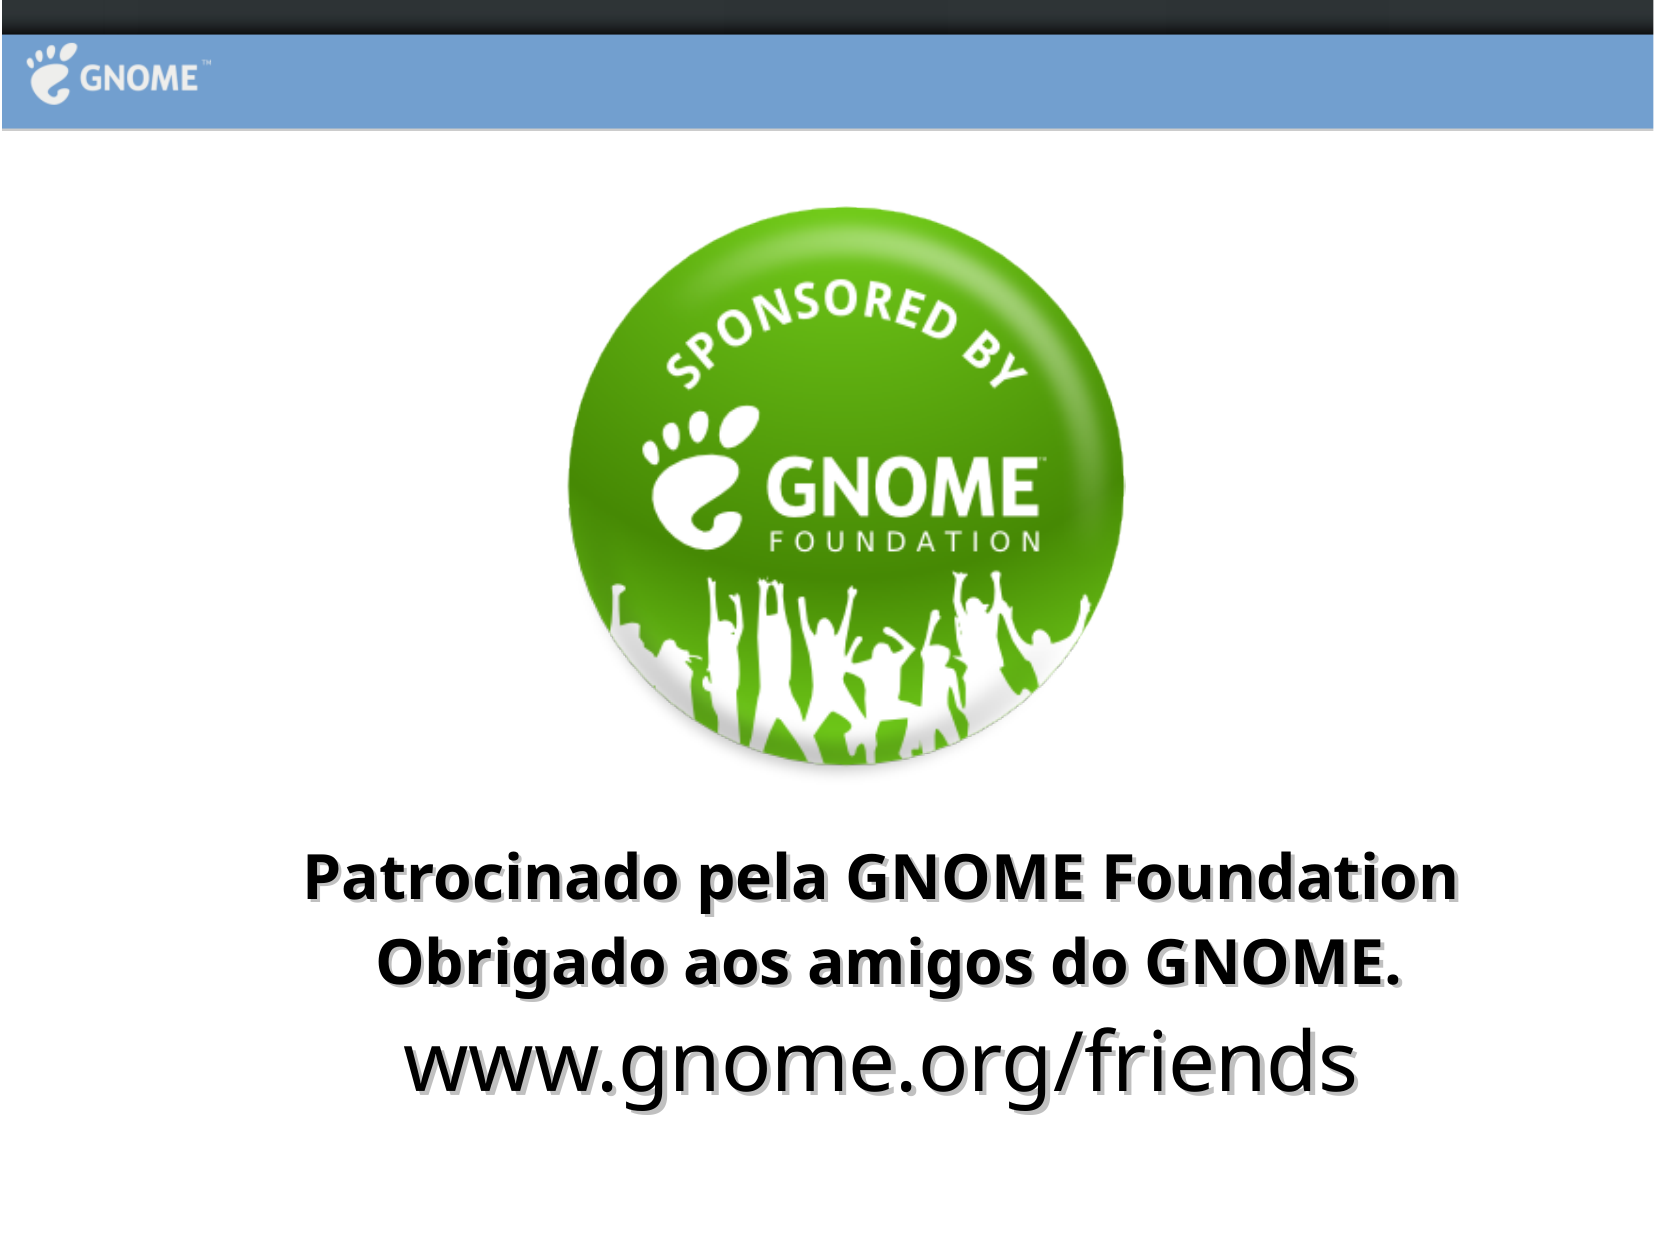

Patrocinado pela GNOME Foundation
 Obrigado aos amigos do GNOME.
www.gnome.org/friends